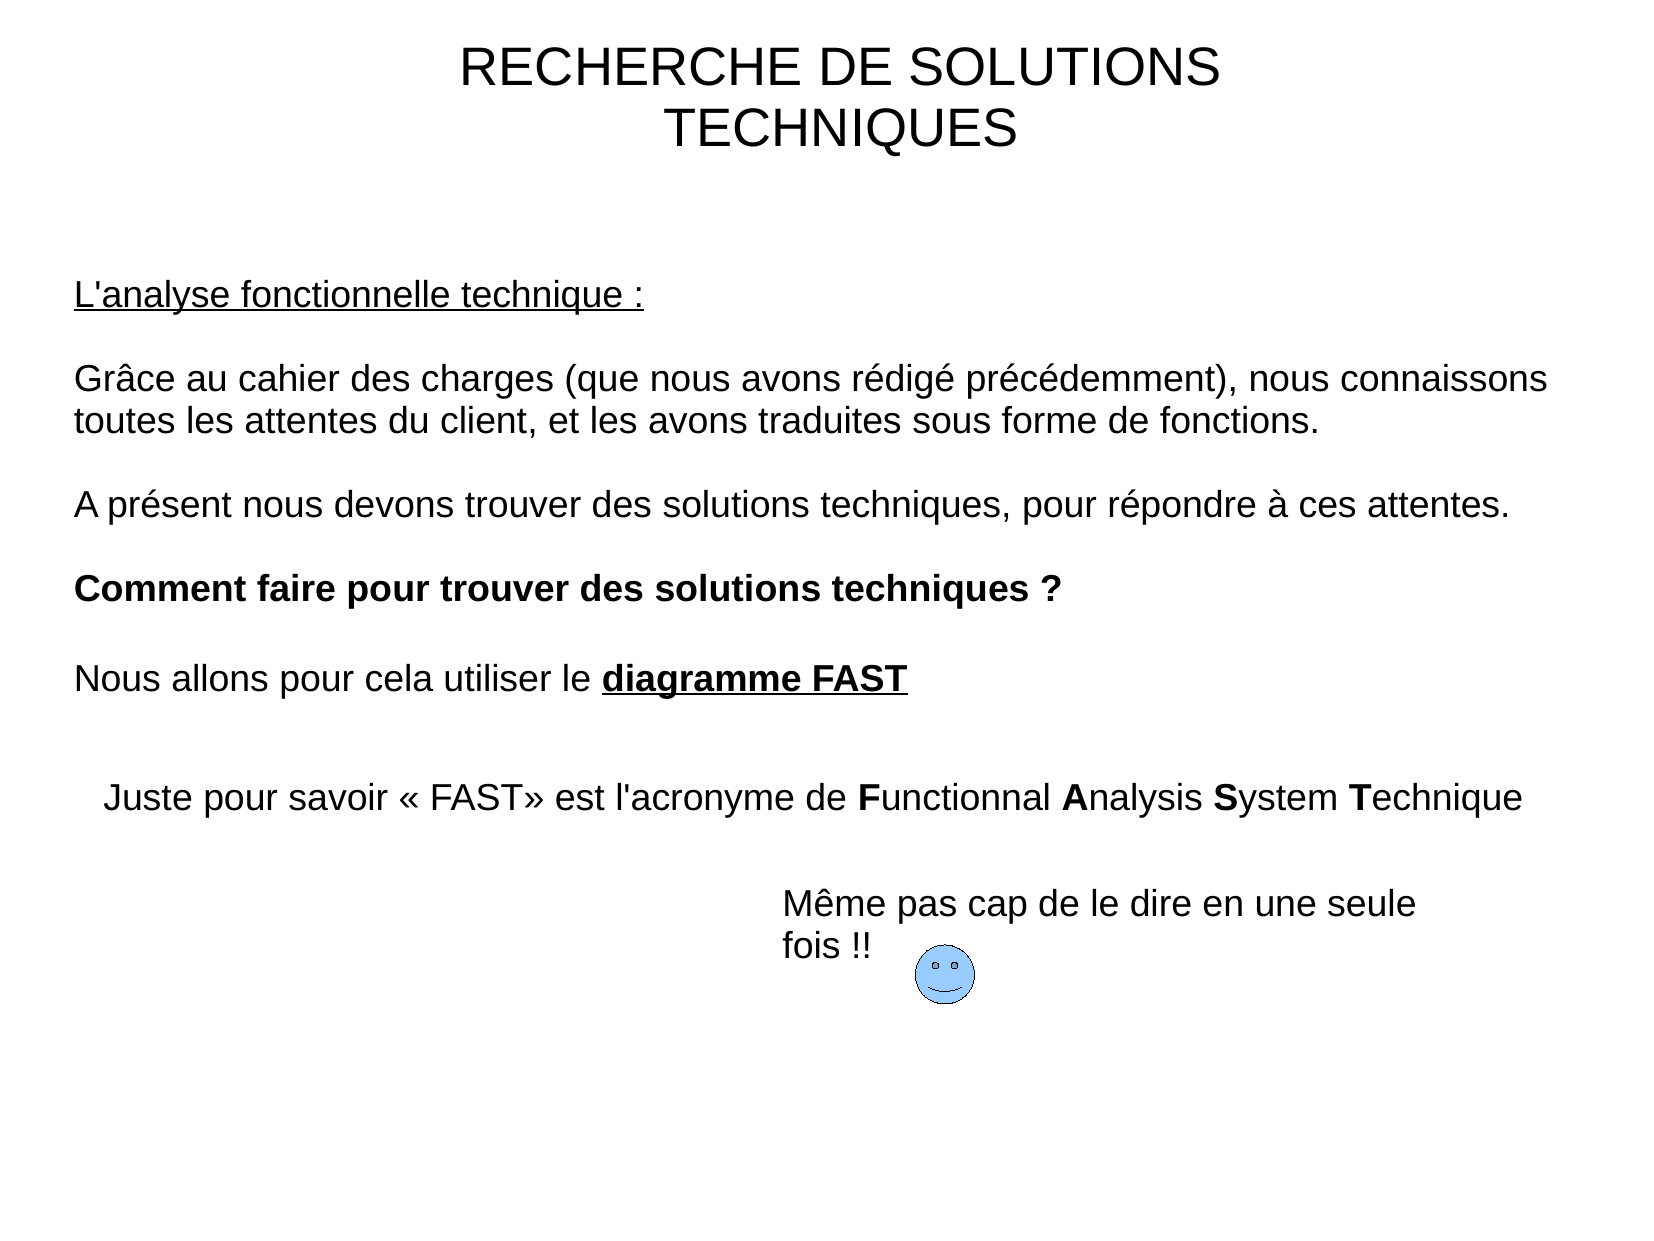

RECHERCHE DE SOLUTIONS TECHNIQUES
L'analyse fonctionnelle technique :
Grâce au cahier des charges (que nous avons rédigé précédemment), nous connaissons toutes les attentes du client, et les avons traduites sous forme de fonctions.
A présent nous devons trouver des solutions techniques, pour répondre à ces attentes.
Comment faire pour trouver des solutions techniques ?
Nous allons pour cela utiliser le diagramme FAST
Juste pour savoir « FAST» est l'acronyme de Functionnal Analysis System Technique
Même pas cap de le dire en une seule fois !!